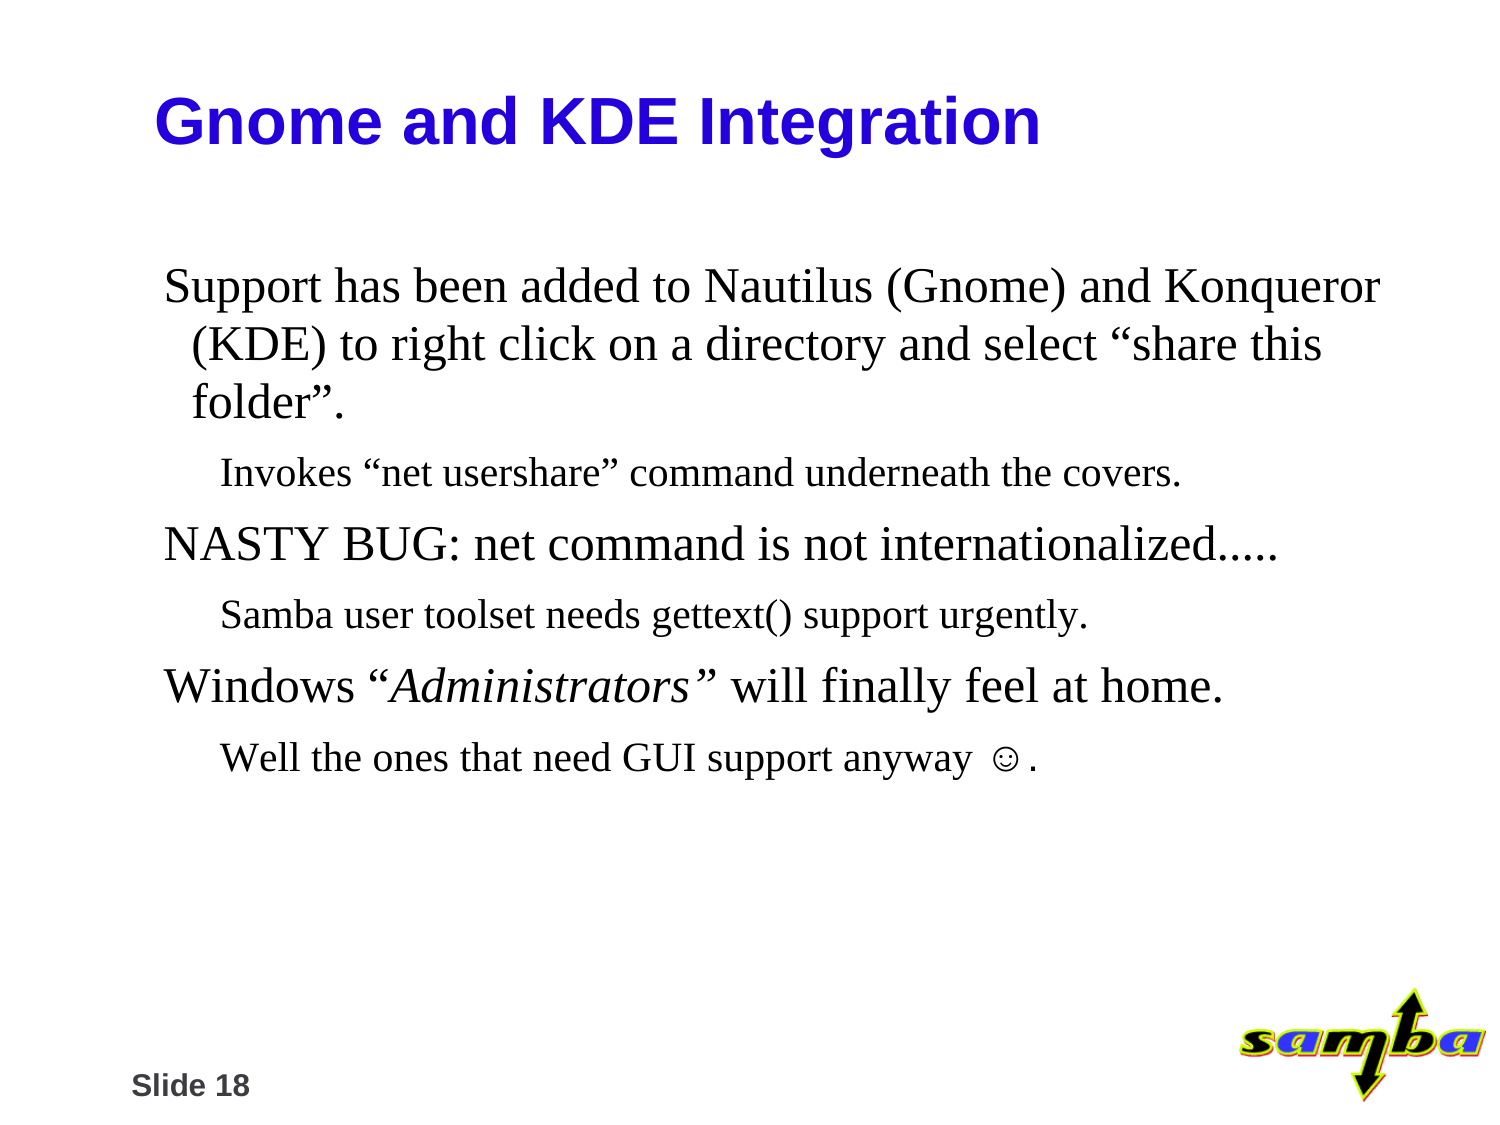

# Gnome and KDE Integration
Support has been added to Nautilus (Gnome) and Konqueror (KDE) to right click on a directory and select “share this folder”.
Invokes “net usershare” command underneath the covers.
NASTY BUG: net command is not internationalized.....
Samba user toolset needs gettext() support urgently.
Windows “Administrators” will finally feel at home.
Well the ones that need GUI support anyway ☺.